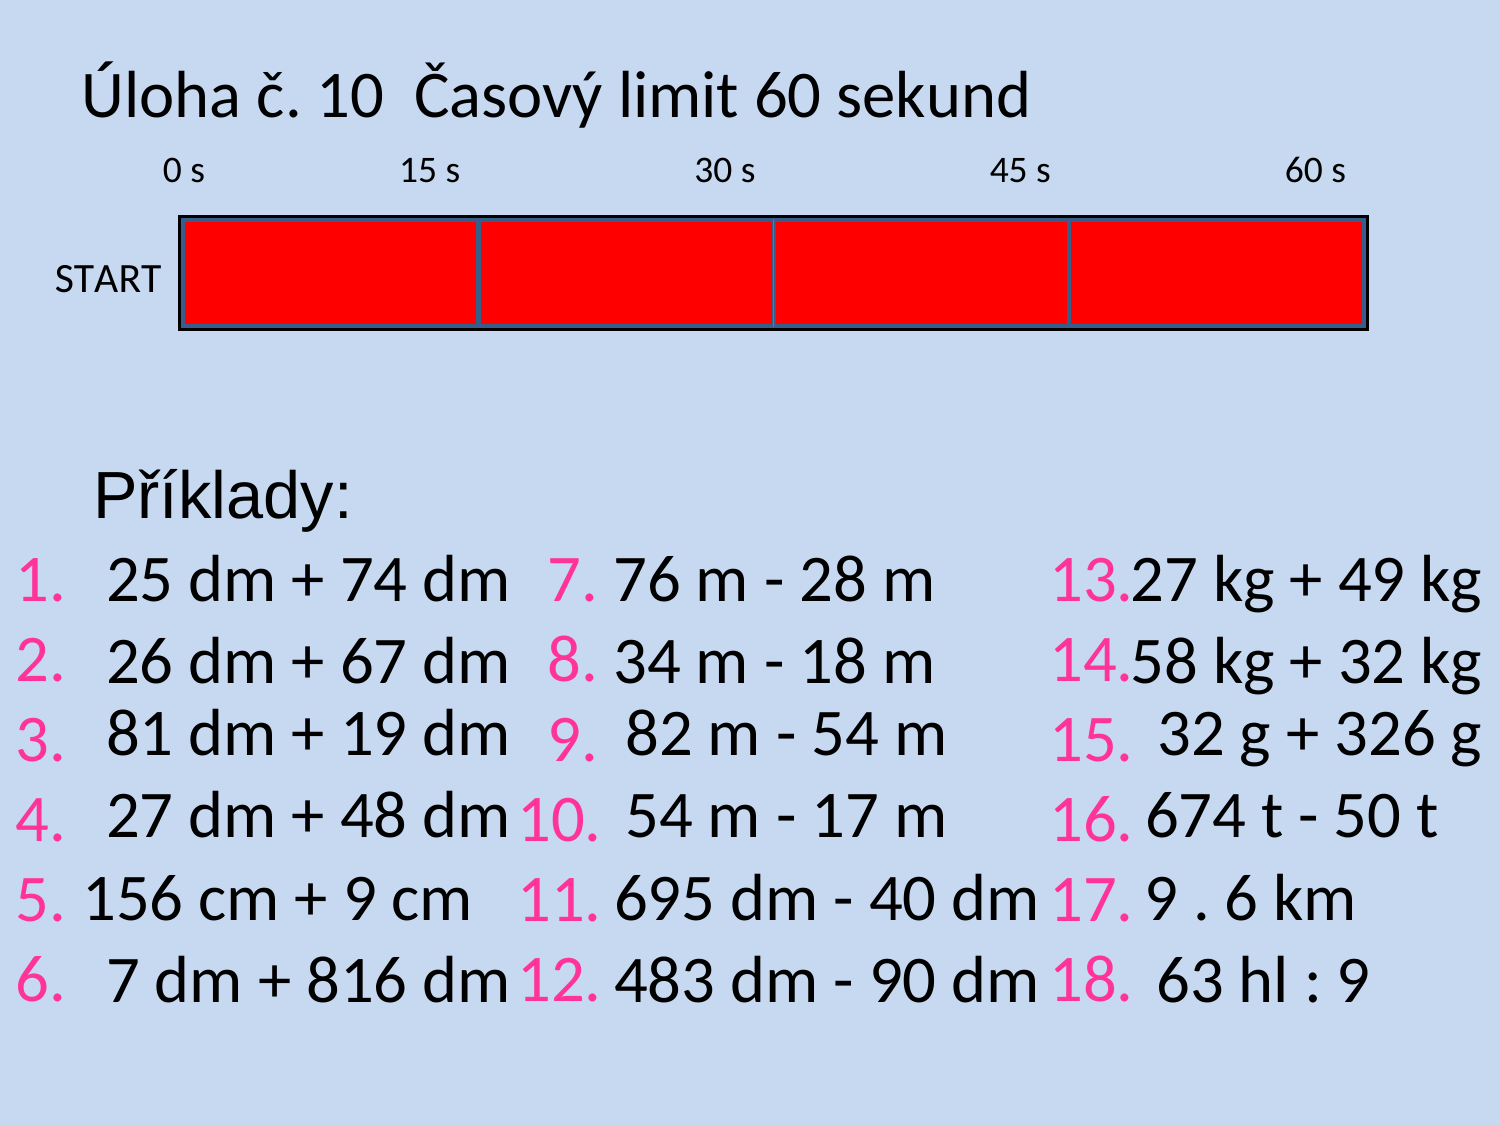

Úloha č. 10
Časový limit 60 sekund
0 s
15 s
30 s
45 s
60 s
START
Příklady:
1.
2.
3.
4.
5.
6.
25 dm + 74 dm
 7.
 8.
 9.
10.
11.
12.
76 m - 28 m
13.
14.
15.
16.
17.
18.
27 kg + 49 kg
26 dm + 67 dm
34 m - 18 m
58 kg + 32 kg
81 dm + 19 dm
82 m - 54 m
32 g + 326 g
27 dm + 48 dm
54 m - 17 m
674 t - 50 t
156 cm + 9 cm
695 dm - 40 dm
9 . 6 km
7 dm + 816 dm
483 dm - 90 dm
63 hl : 9